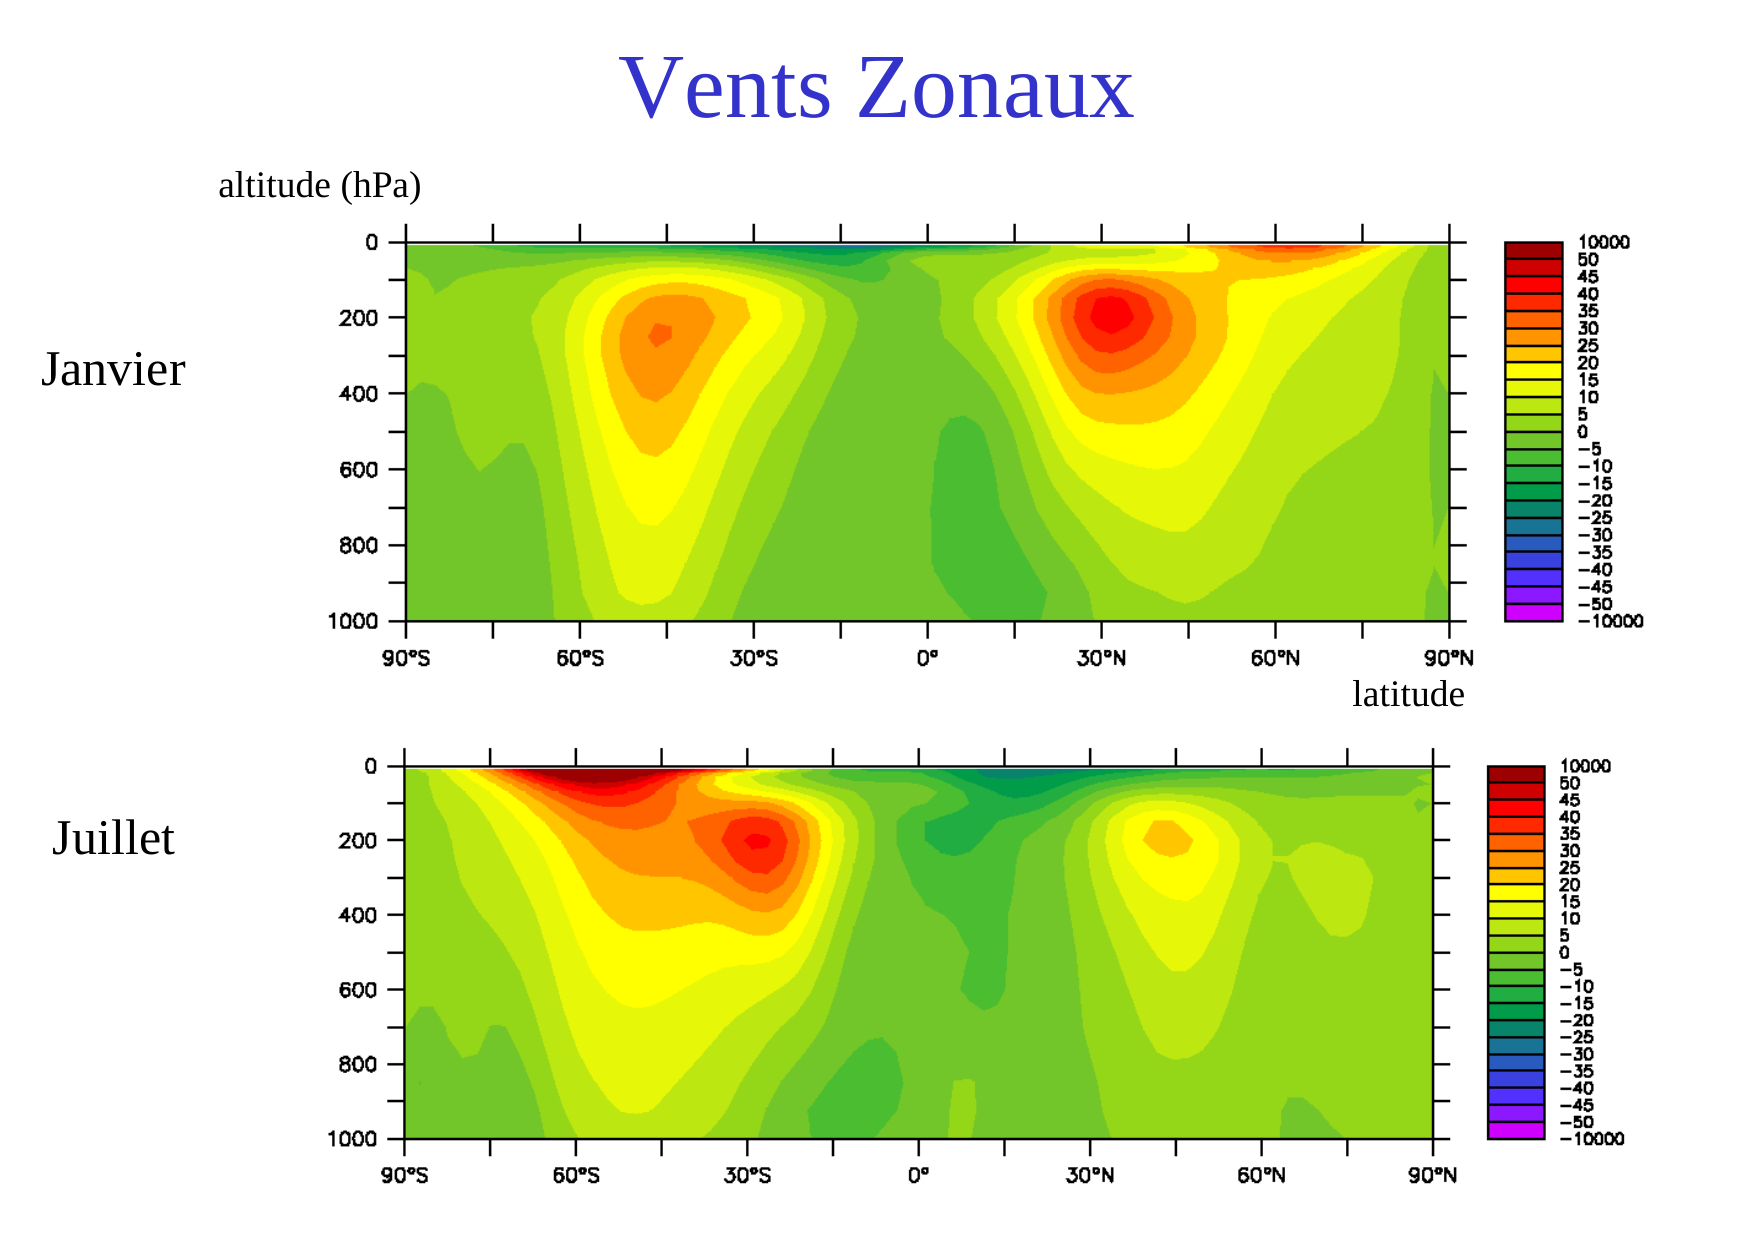

# Vents Zonaux
altitude (hPa)
Janvier
latitude
Juillet